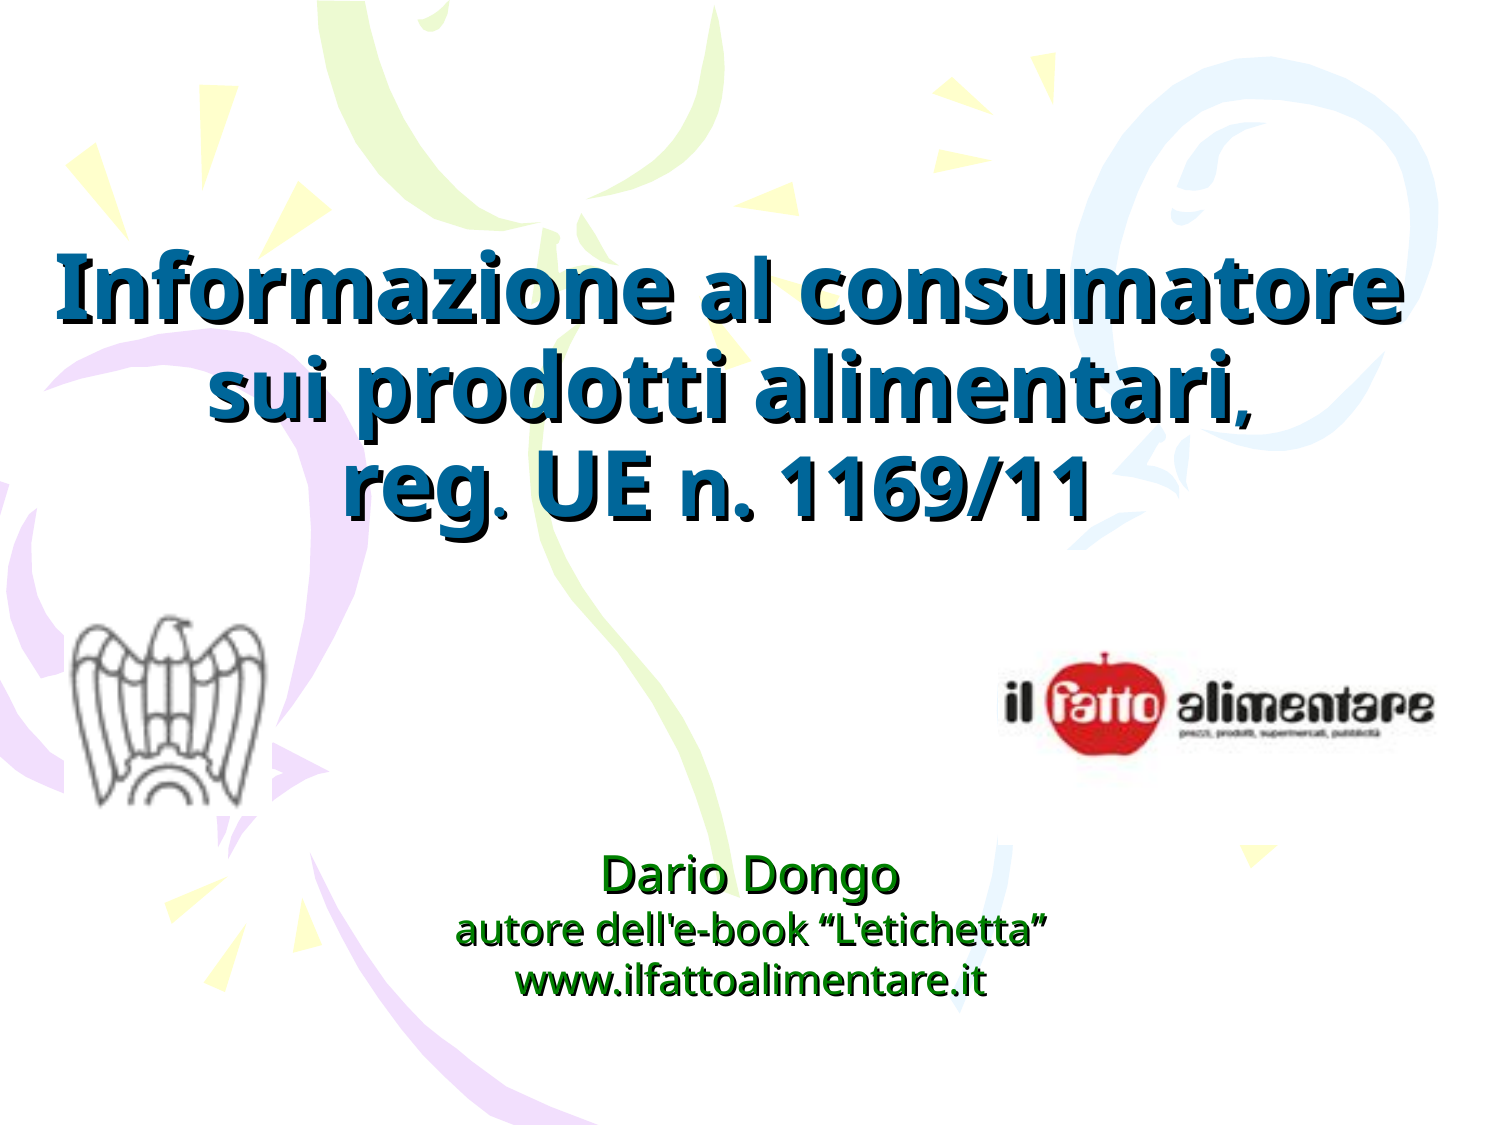

# Informazione al consumatore sui prodotti alimentari, reg. UE n. 1169/11
Dario Dongo
autore dell'e-book “L'etichetta”
www.ilfattoalimentare.it